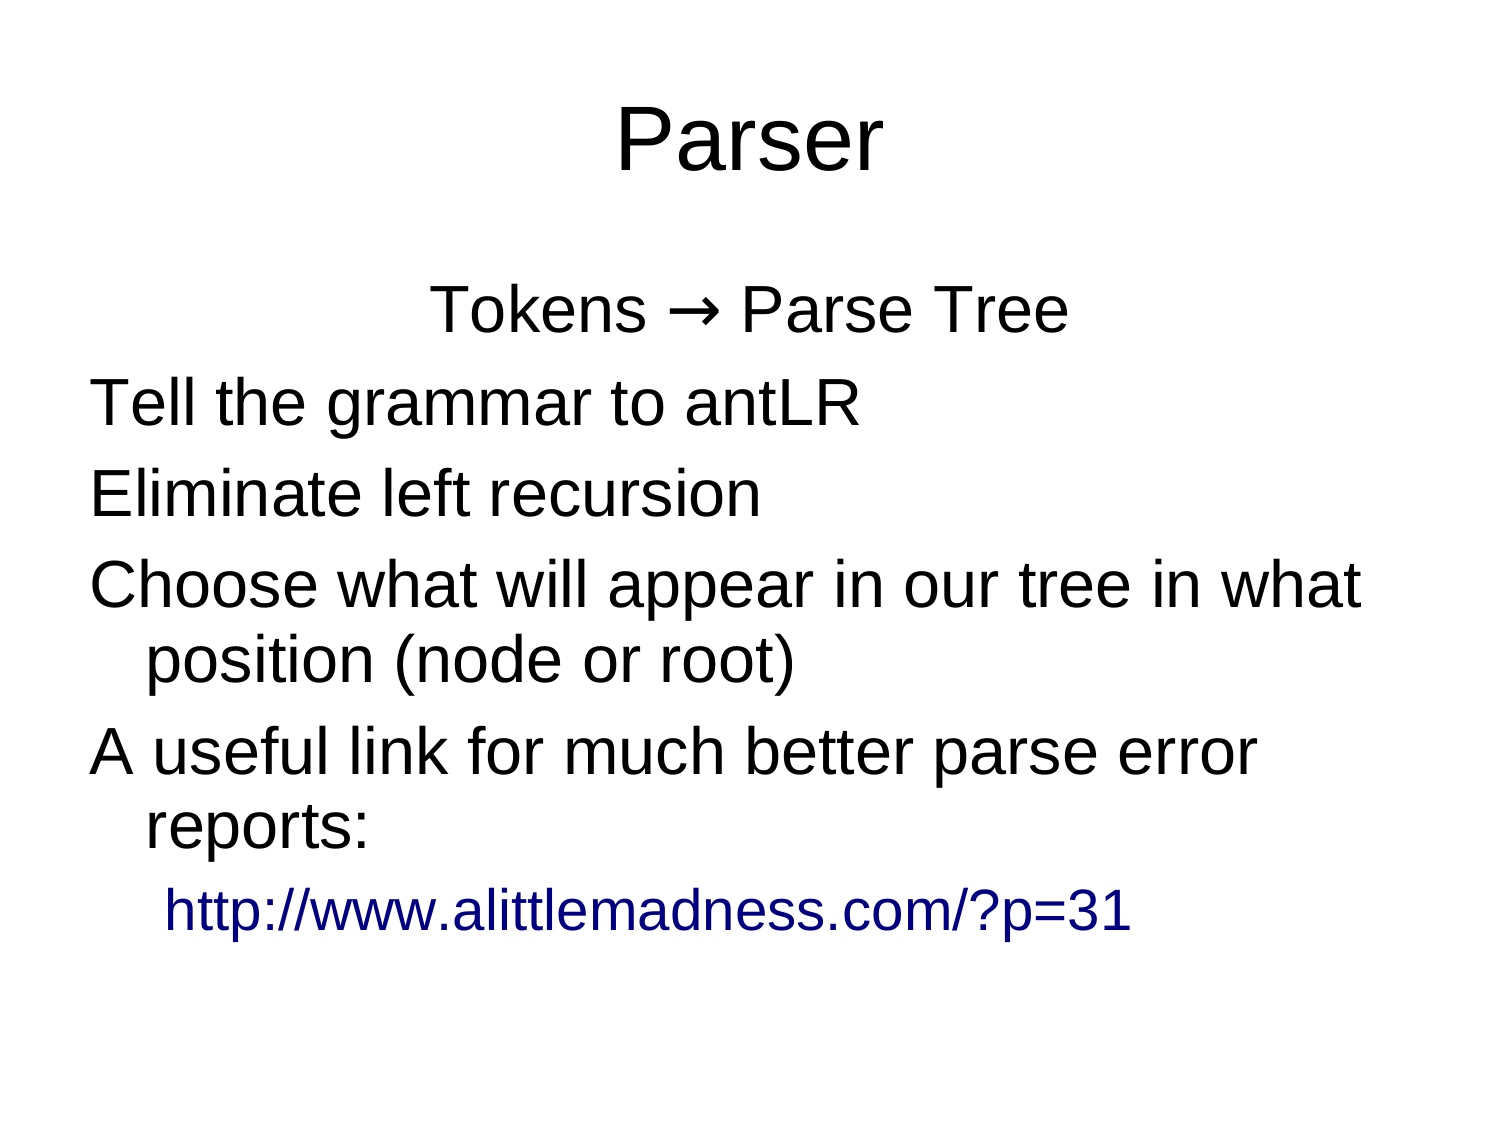

# Parser
Tokens → Parse Tree
Tell the grammar to antLR
Eliminate left recursion
Choose what will appear in our tree in what position (node or root)
A useful link for much better parse error reports:
http://www.alittlemadness.com/?p=31